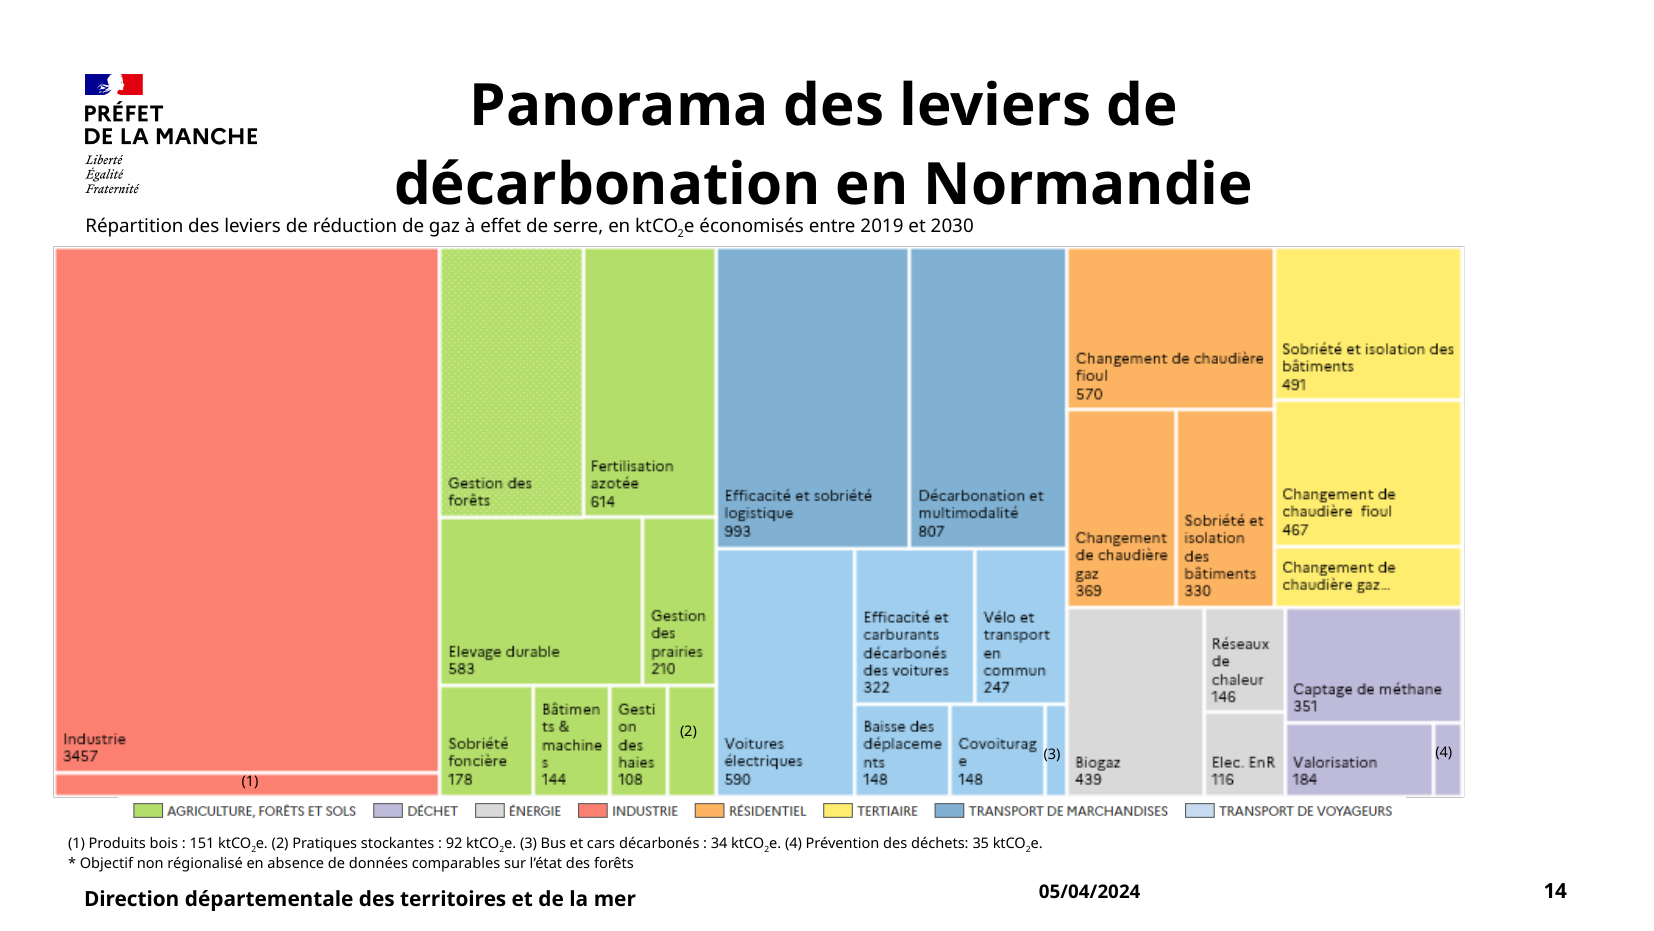

# Panorama des leviers de décarbonation en Normandie
Répartition des leviers de réduction de gaz à effet de serre, en ktCO2e économisés entre 2019 et 2030
(2)
(4)
(3)
(1)
(1) Produits bois : 151 ktCO2e. (2) Pratiques stockantes : 92 ktCO2e. (3) Bus et cars décarbonés : 34 ktCO2e. (4) Prévention des déchets: 35 ktCO2e.
* Objectif non régionalisé en absence de données comparables sur l’état des forêts
14